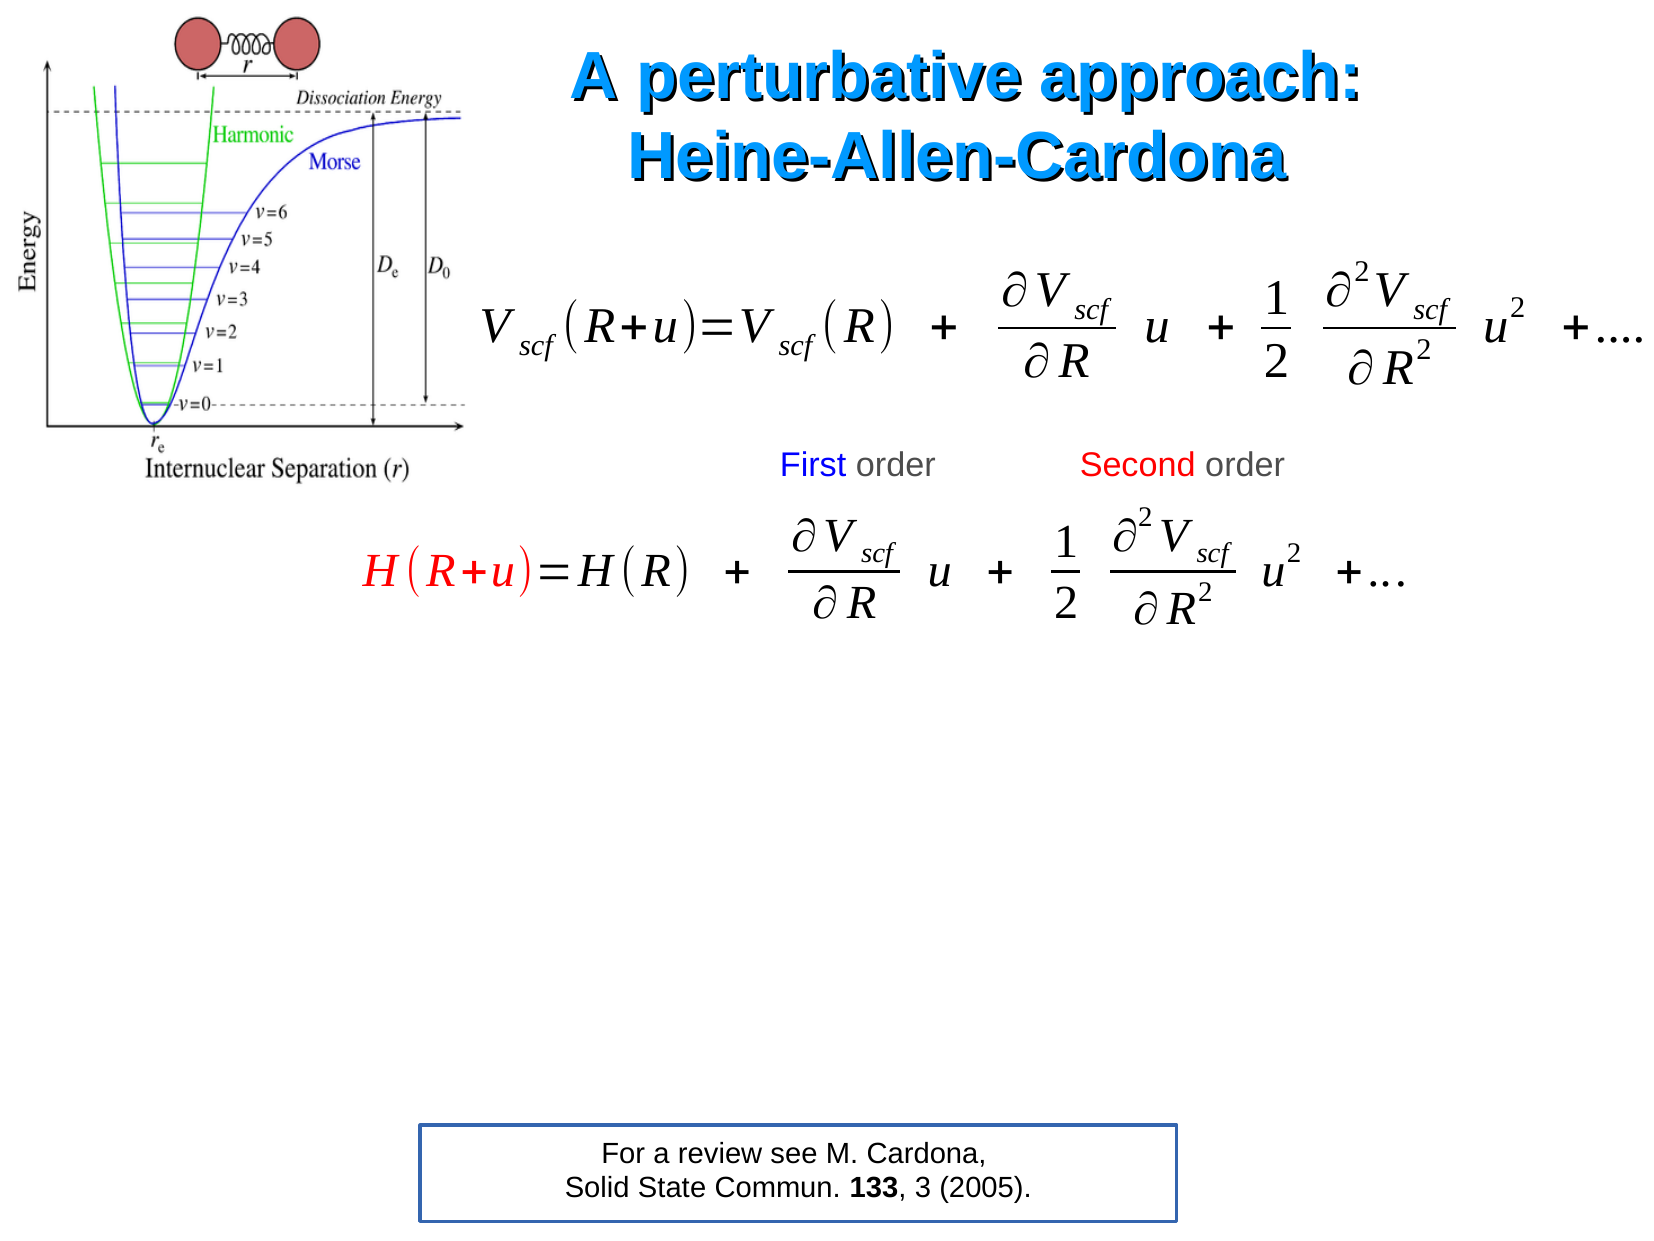

A perturbative approach:
Heine-Allen-Cardona
First order
Second order
For a review see M. Cardona,
Solid State Commun. 133, 3 (2005).